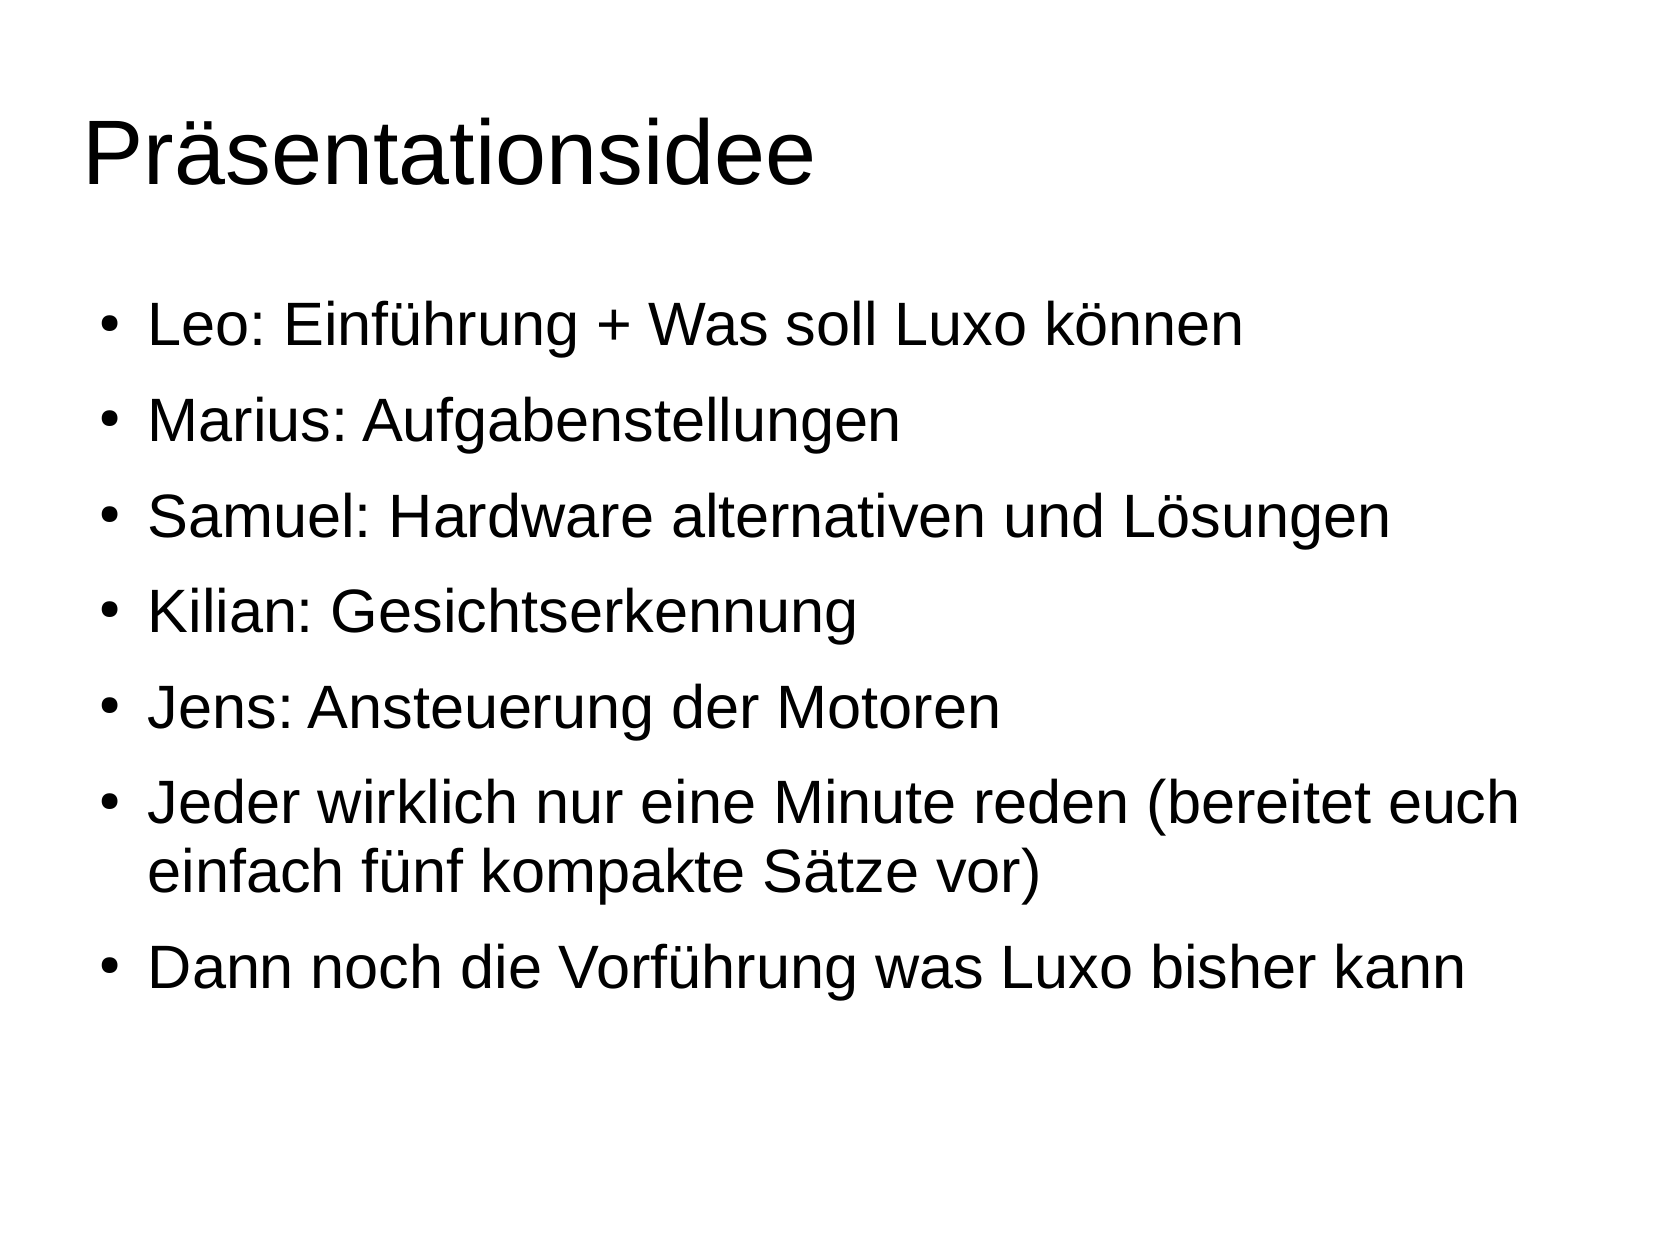

# Präsentationsidee
Leo: Einführung + Was soll Luxo können
Marius: Aufgabenstellungen
Samuel: Hardware alternativen und Lösungen
Kilian: Gesichtserkennung
Jens: Ansteuerung der Motoren
Jeder wirklich nur eine Minute reden (bereitet euch einfach fünf kompakte Sätze vor)
Dann noch die Vorführung was Luxo bisher kann